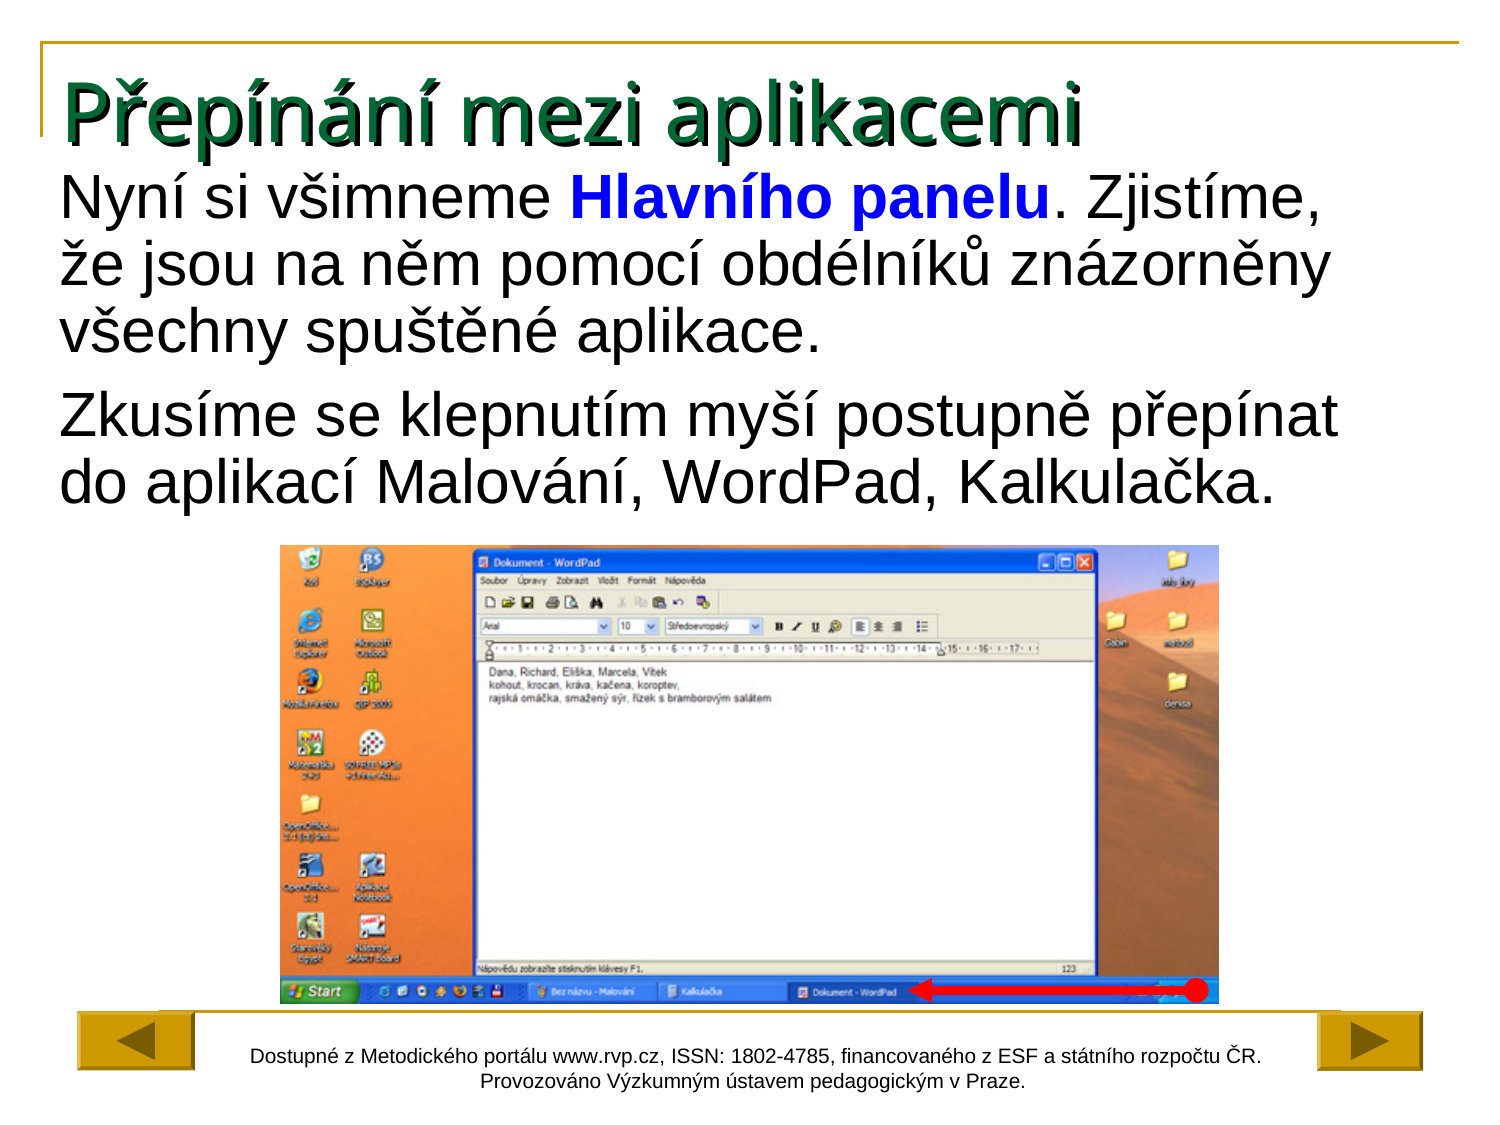

# Přepínání mezi aplikacemi
Nyní si všimneme Hlavního panelu. Zjistíme,
že jsou na něm pomocí obdélníků znázorněny všechny spuštěné aplikace.
Zkusíme se klepnutím myší postupně přepínat
do aplikací Malování, WordPad, Kalkulačka.